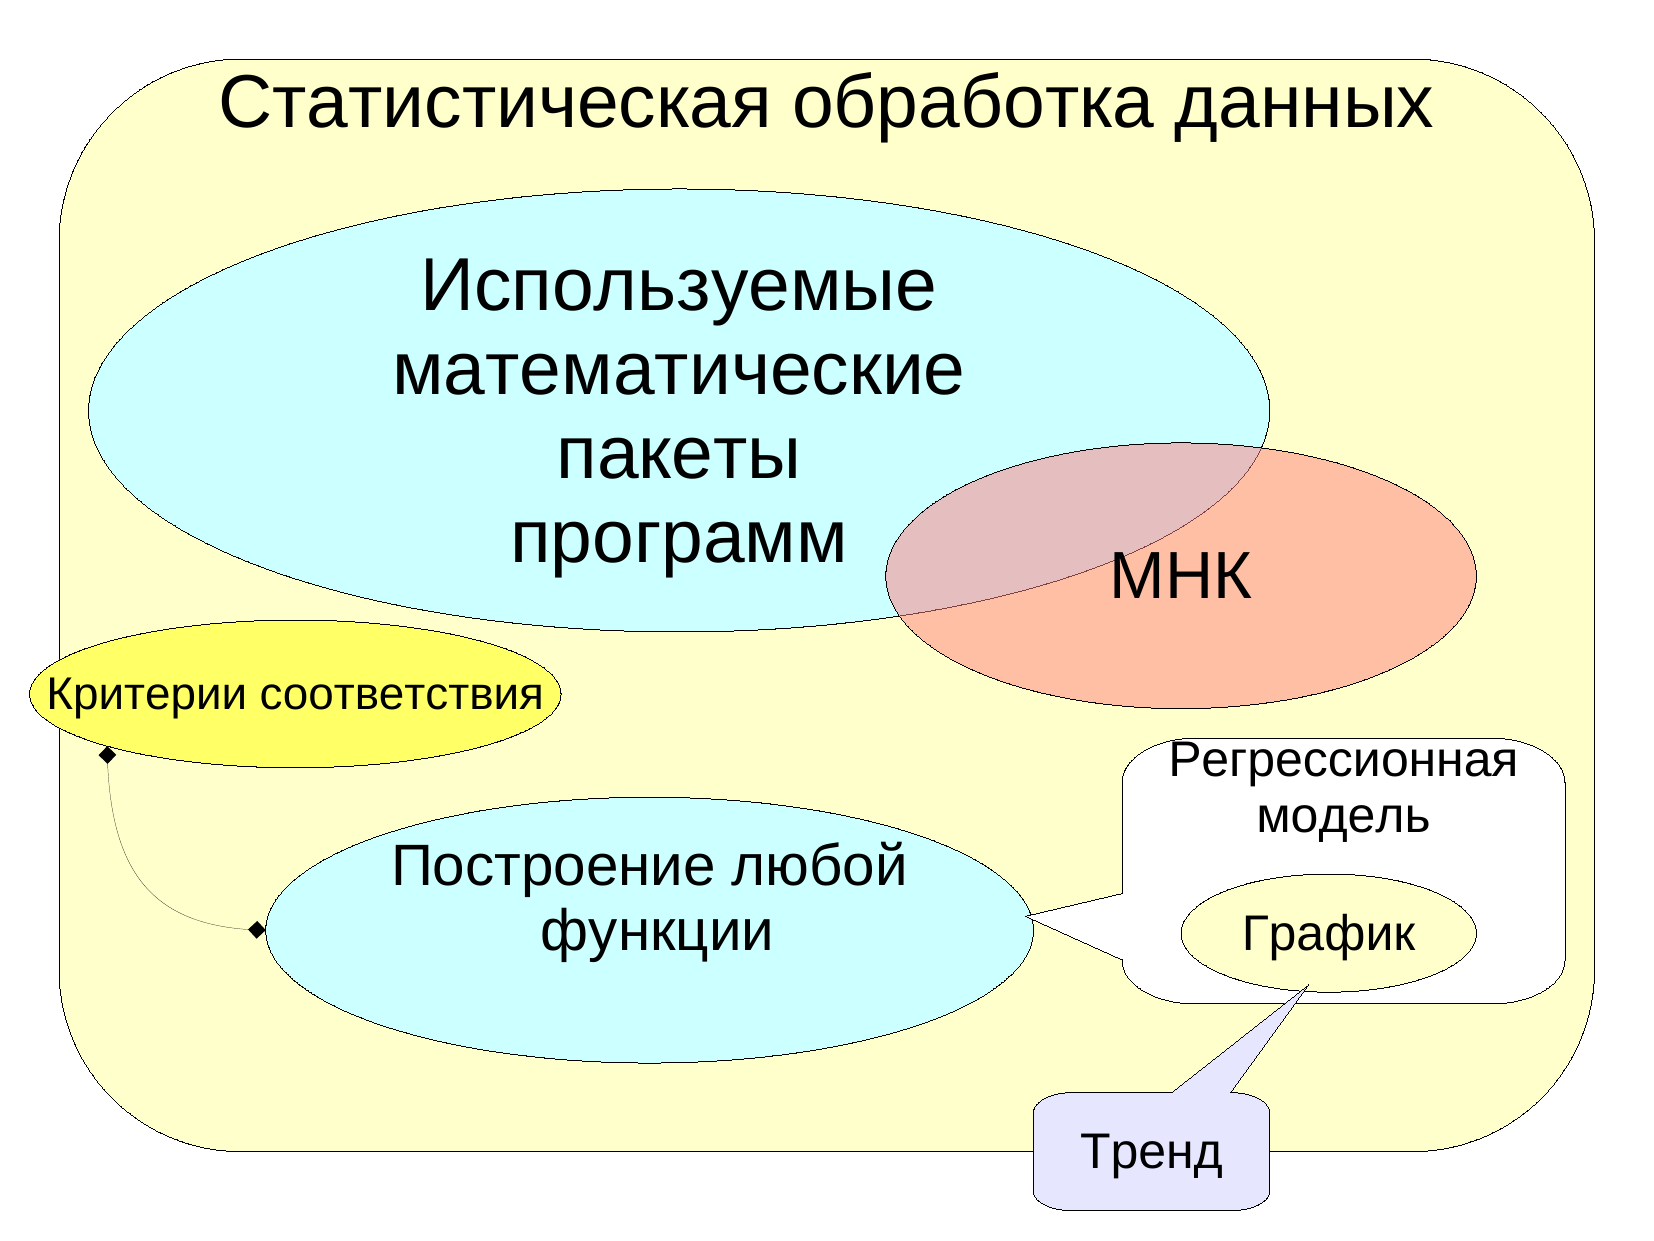

Статистическая обработка данных
Используемые
математические
пакеты
программ
МНК
Критерии соответствия
Регрессионная
модель
Построение любой
 функции
График
Тренд